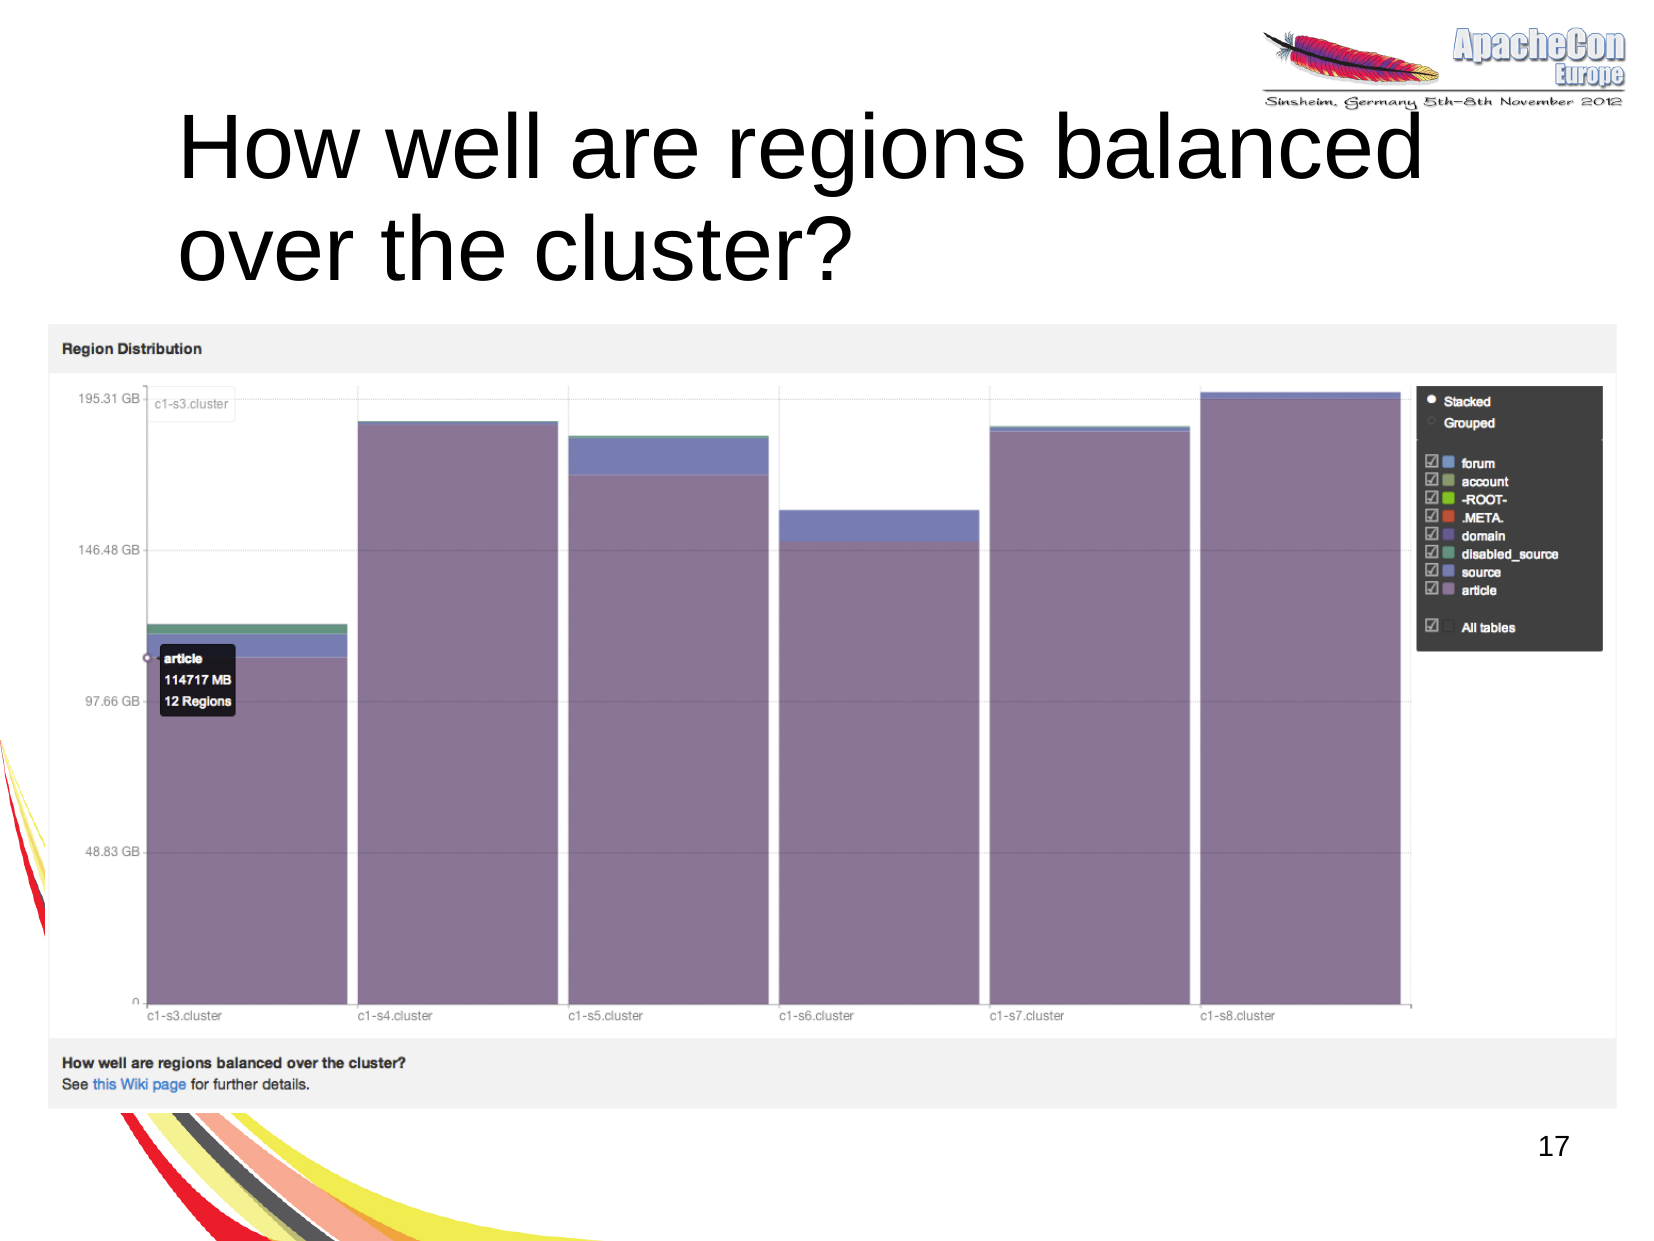

# How well are regions balanced over the cluster?
17